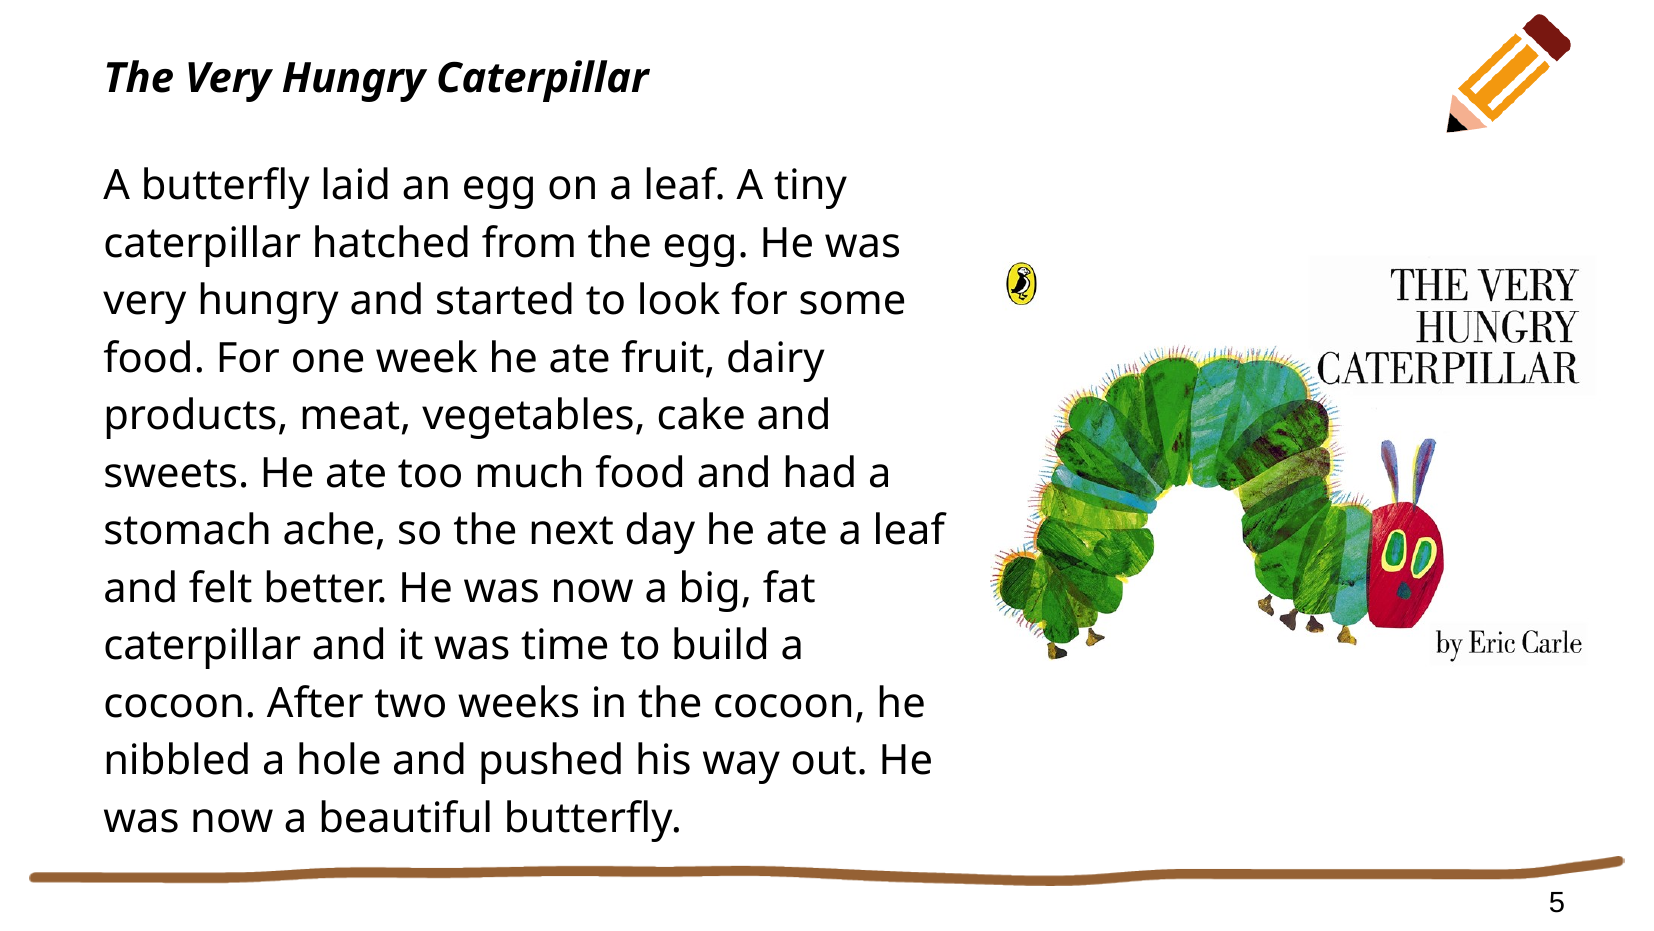

The Very Hungry Caterpillar
A butterfly laid an egg on a leaf. A tiny caterpillar hatched from the egg. He was very hungry and started to look for some food. For one week he ate fruit, dairy products, meat, vegetables, cake and sweets. He ate too much food and had a stomach ache, so the next day he ate a leaf and felt better. He was now a big, fat caterpillar and it was time to build a cocoon. After two weeks in the cocoon, he nibbled a hole and pushed his way out. He was now a beautiful butterfly.
5